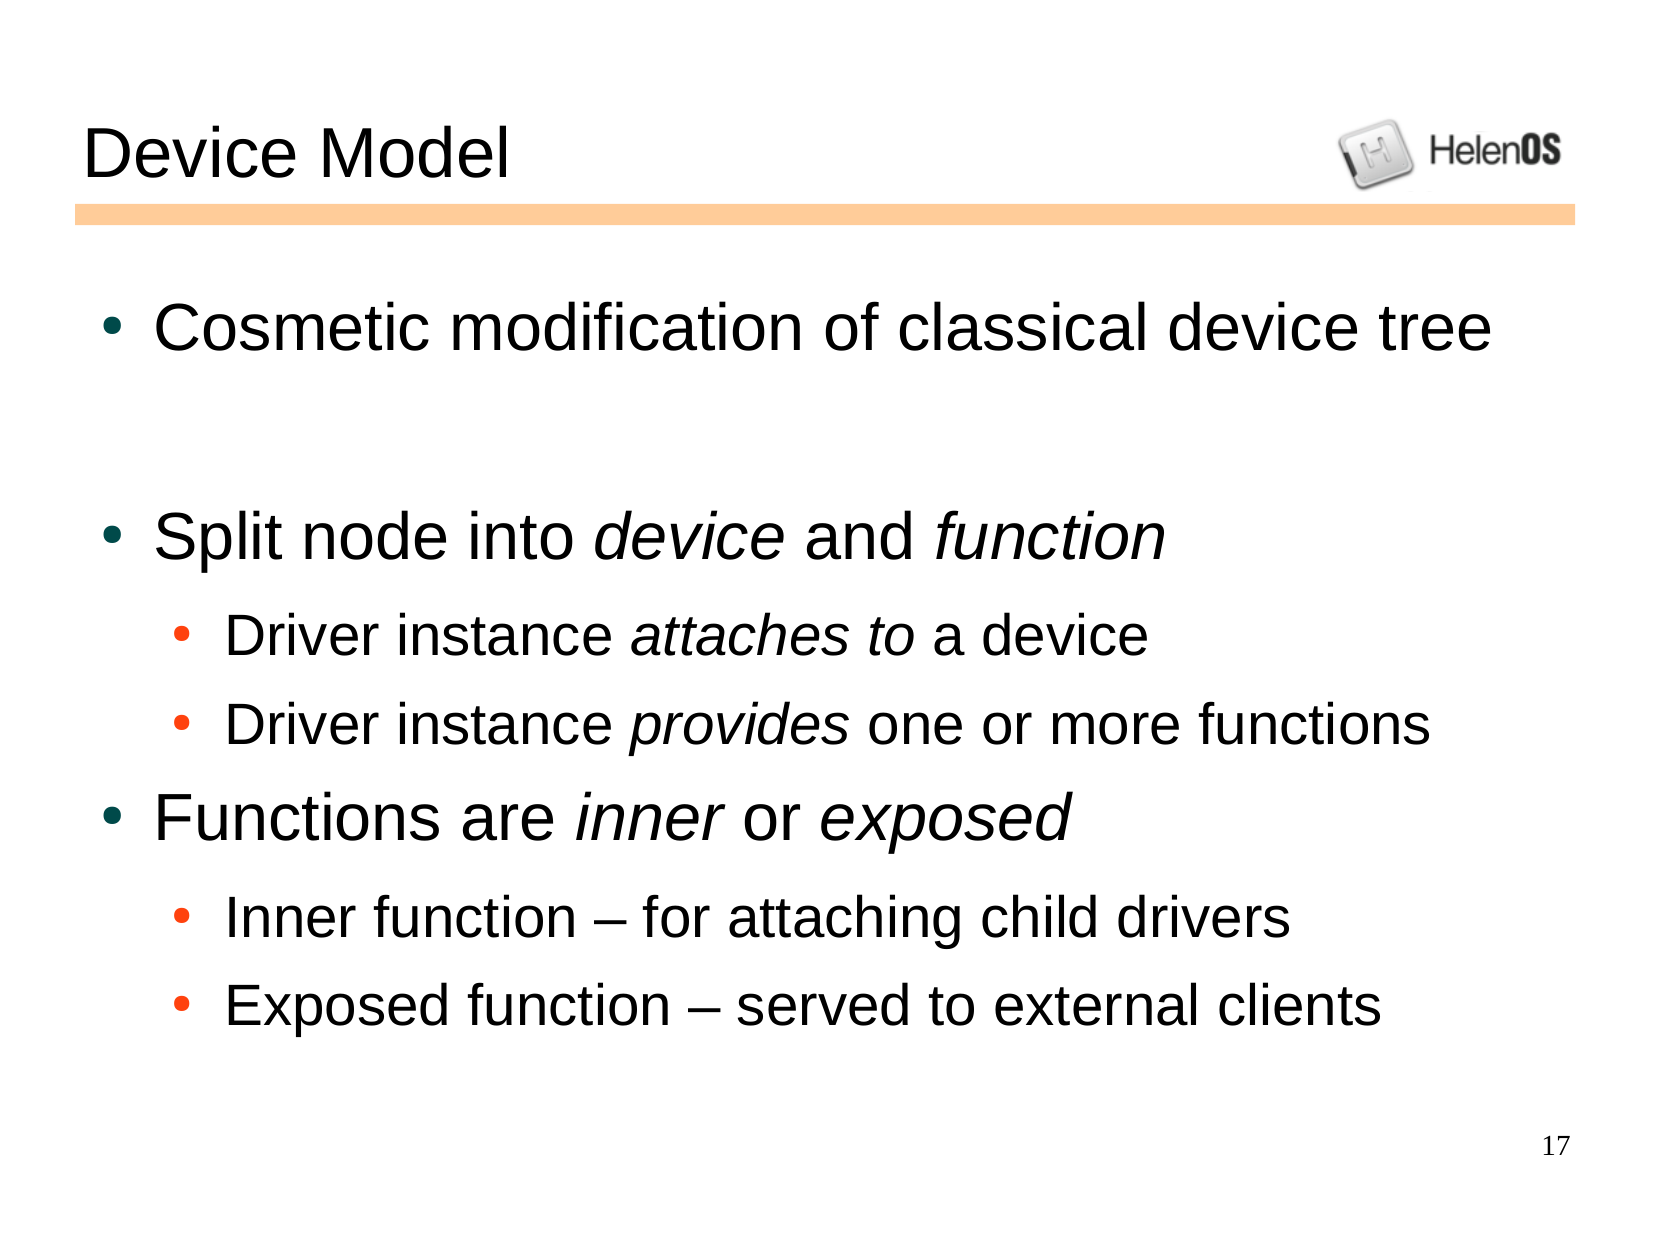

# Device Model
Cosmetic modification of classical device tree
Split node into device and function
Driver instance attaches to a device
Driver instance provides one or more functions
Functions are inner or exposed
Inner function – for attaching child drivers
Exposed function – served to external clients
17